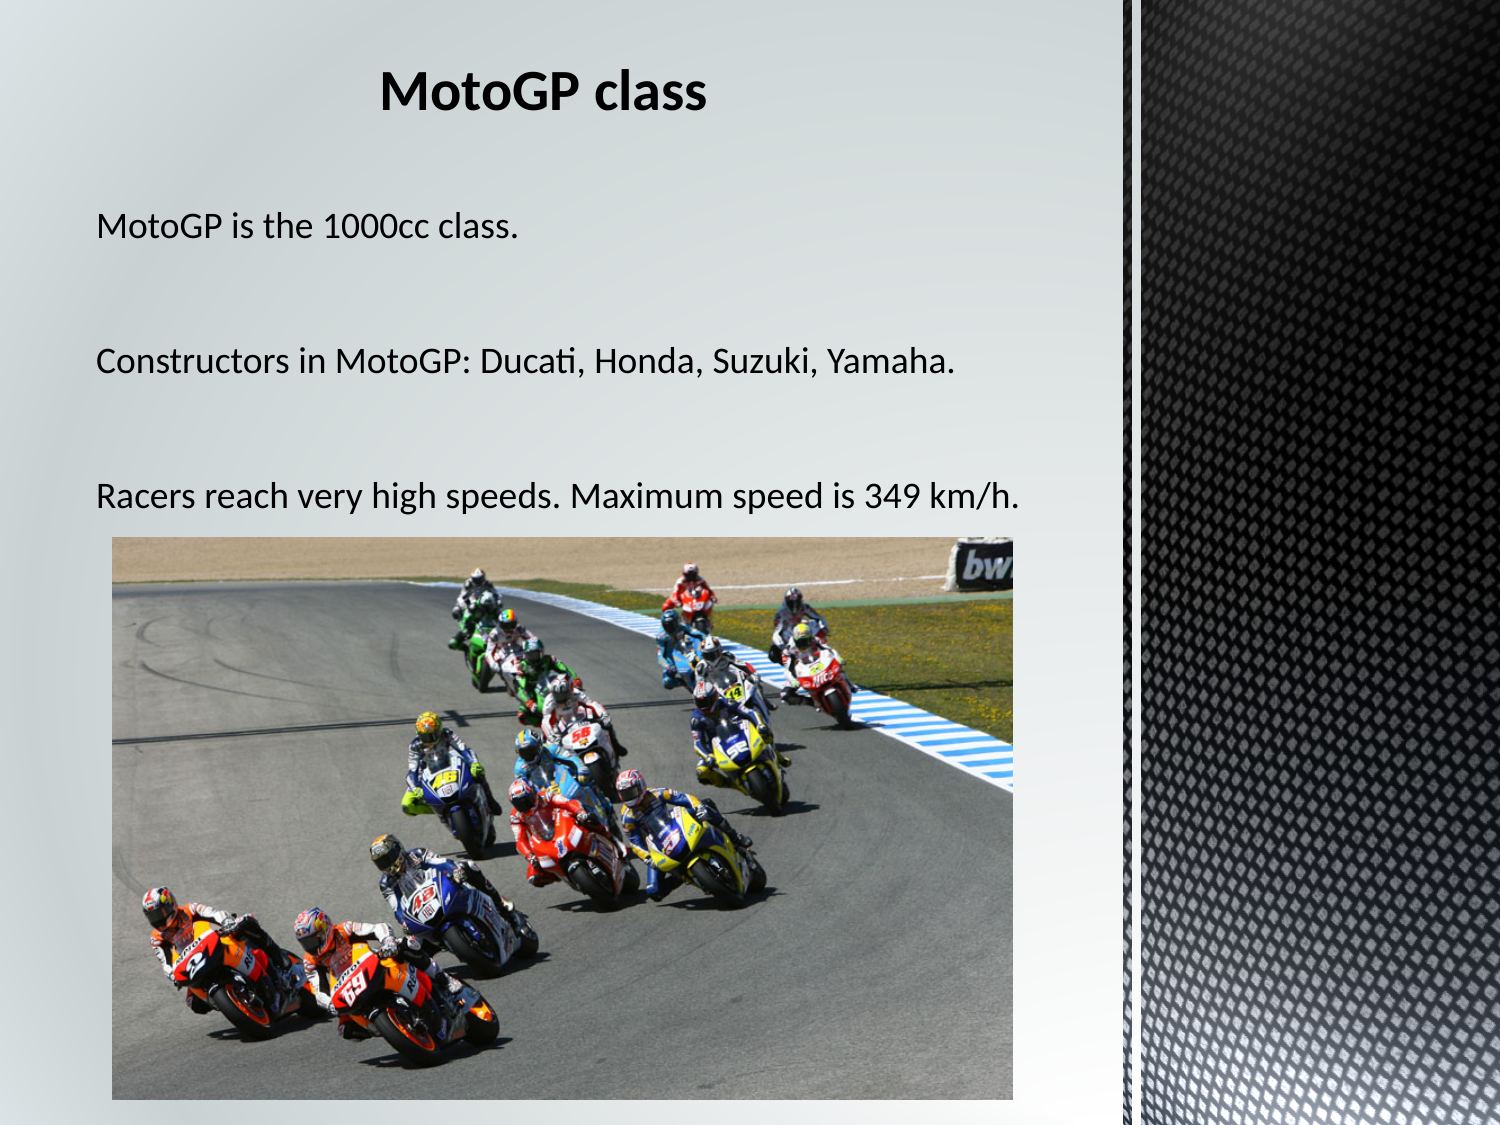

MotoGP class
 MotoGP is the 1000cc class.
 Constructors in MotoGP: Ducati, Honda, Suzuki, Yamaha.
 Racers reach very high speeds. Maximum speed is 349 km/h.
#